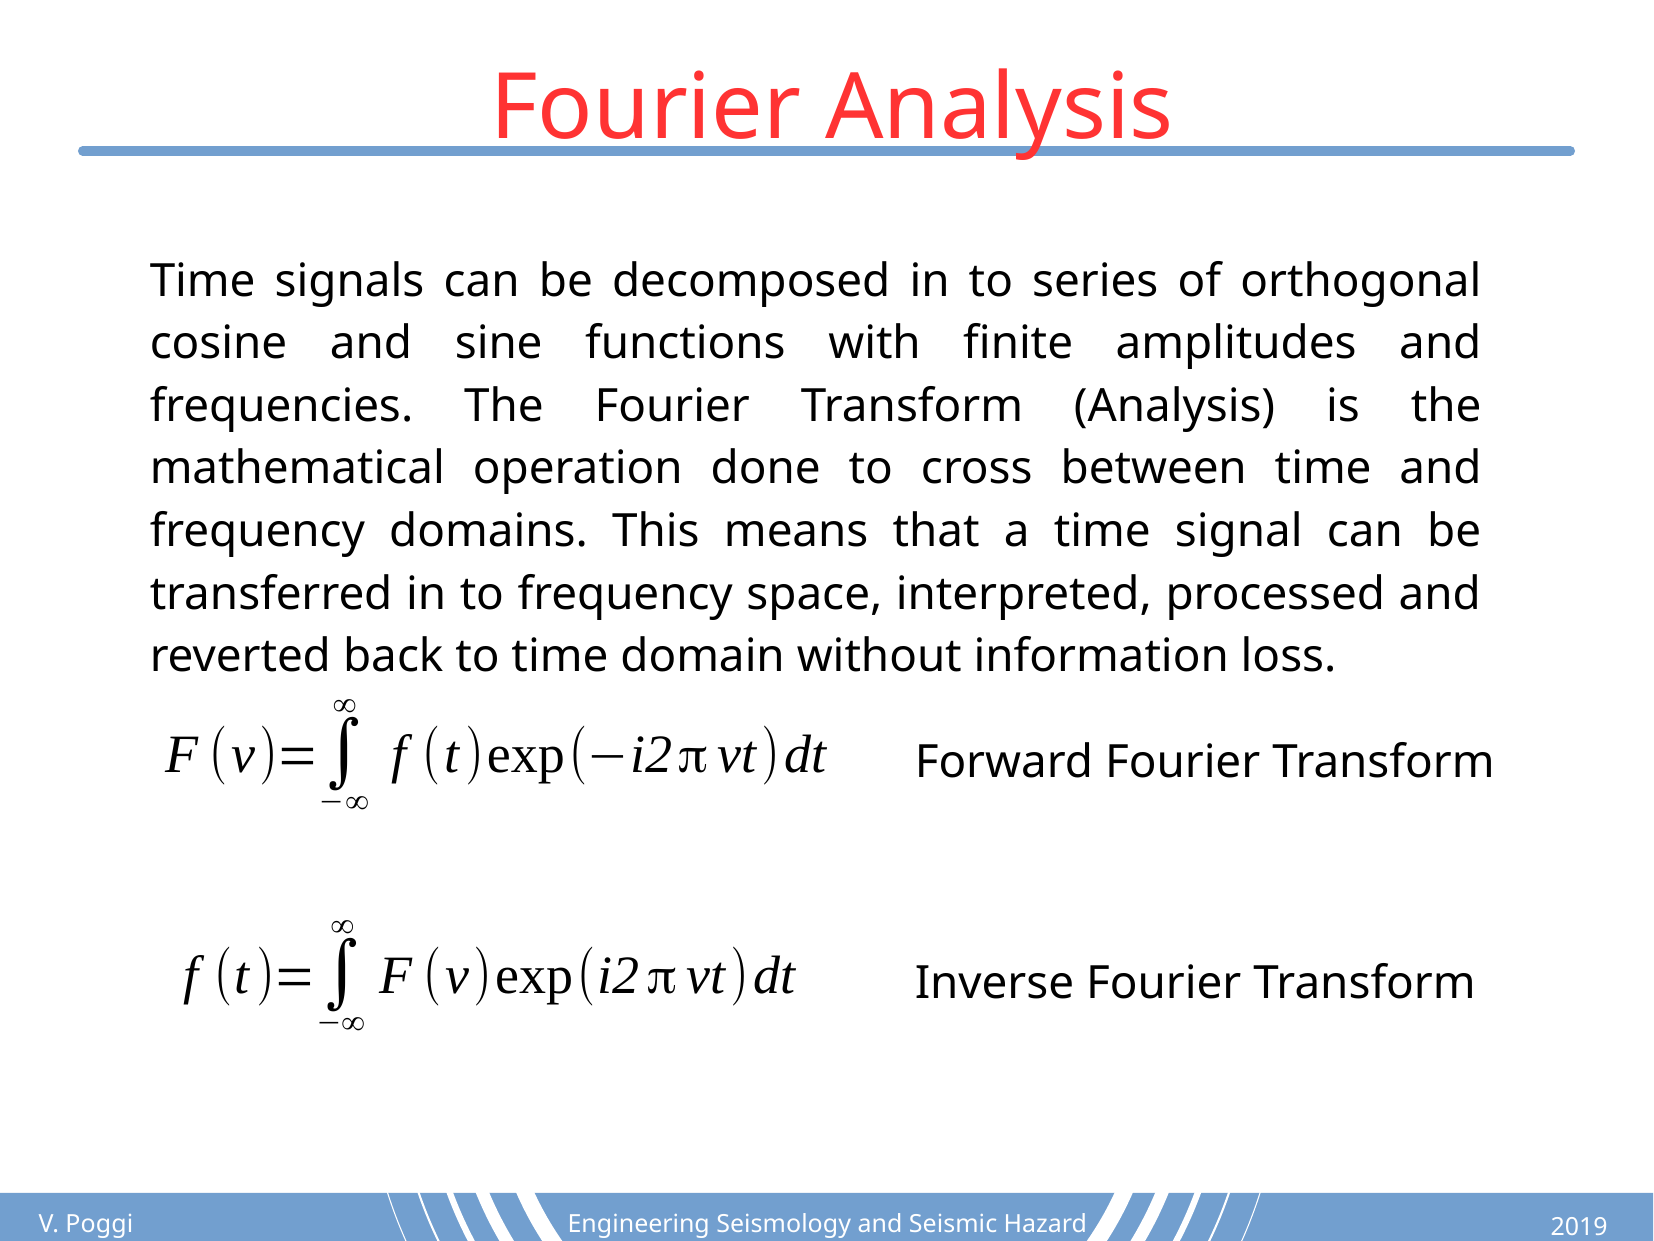

Fourier Analysis
Time signals can be decomposed in to series of orthogonal cosine and sine functions with finite amplitudes and frequencies. The Fourier Transform (Analysis) is the mathematical operation done to cross between time and frequency domains. This means that a time signal can be transferred in to frequency space, interpreted, processed and reverted back to time domain without information loss.
Forward Fourier Transform
Inverse Fourier Transform